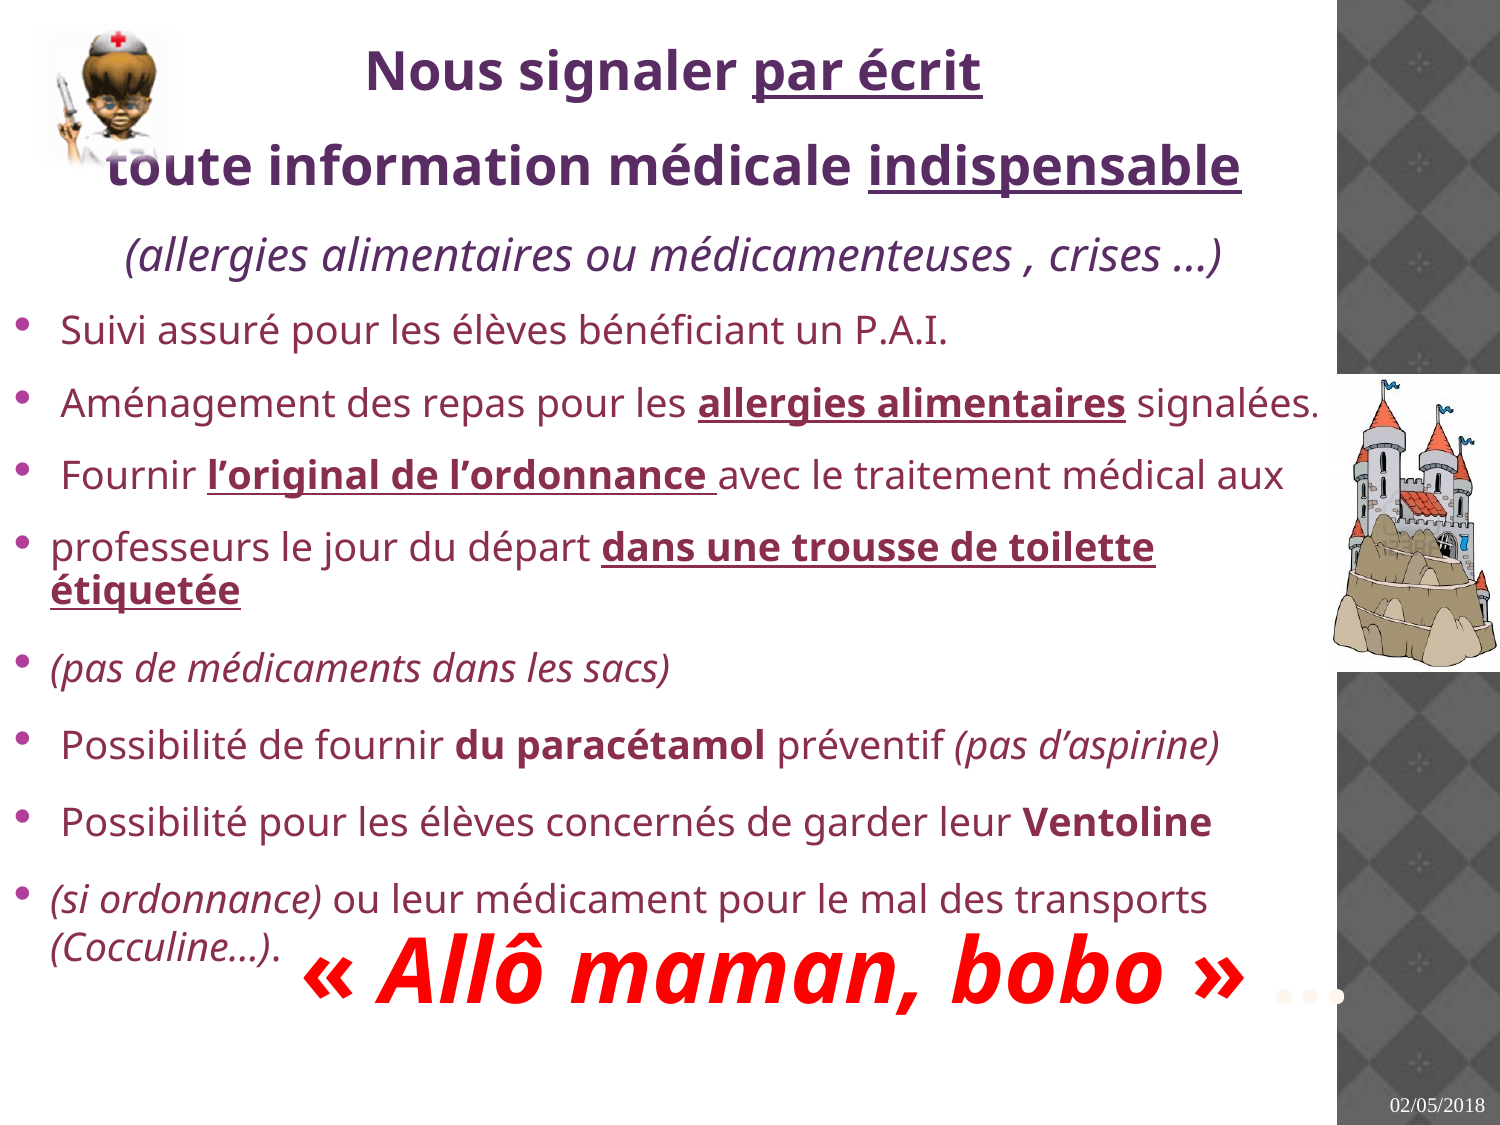

Nous signaler par écrit
toute information médicale indispensable
(allergies alimentaires ou médicamenteuses , crises …)
 Suivi assuré pour les élèves bénéficiant un P.A.I.
 Aménagement des repas pour les allergies alimentaires signalées.
 Fournir l’original de l’ordonnance avec le traitement médical aux
professeurs le jour du départ dans une trousse de toilette étiquetée
(pas de médicaments dans les sacs)
 Possibilité de fournir du paracétamol préventif (pas d’aspirine)
 Possibilité pour les élèves concernés de garder leur Ventoline
(si ordonnance) ou leur médicament pour le mal des transports (Cocculine…).
« Allô maman, bobo » …
02/05/2018